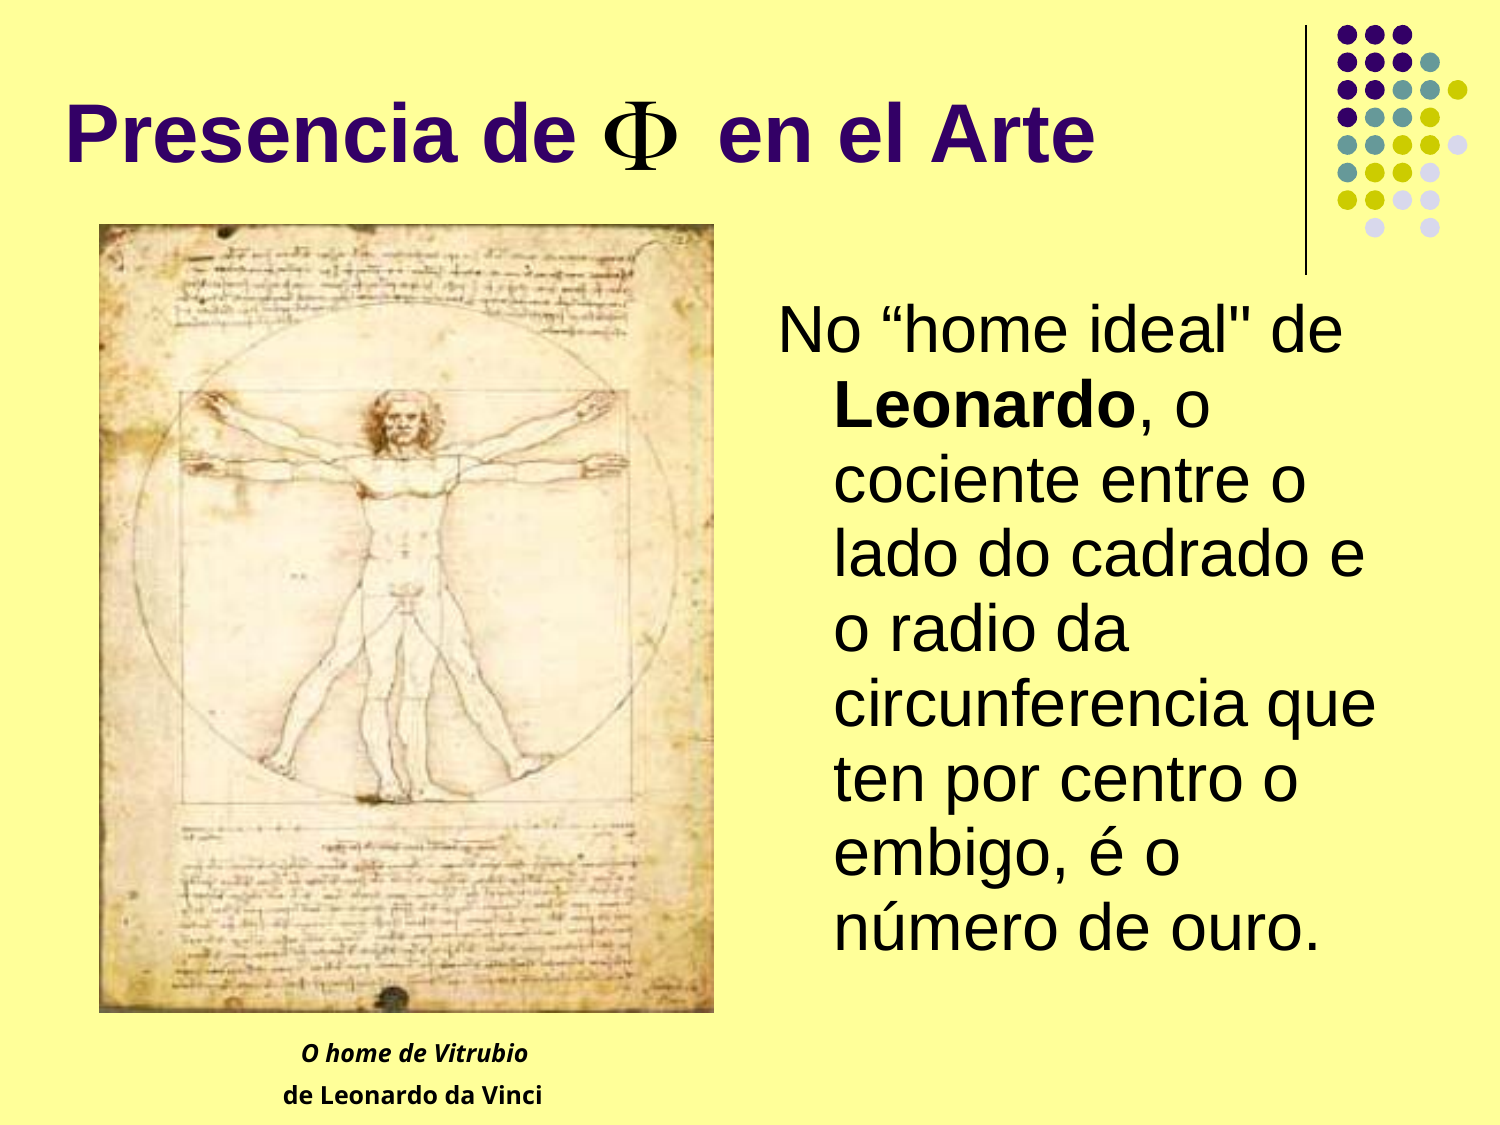

# Presencia de en el Arte
No “home ideal" de Leonardo, o cociente entre o lado do cadrado e o radio da circunferencia que ten por centro o embigo, é o número de ouro.
O home de Vitrubio
de Leonardo da Vinci